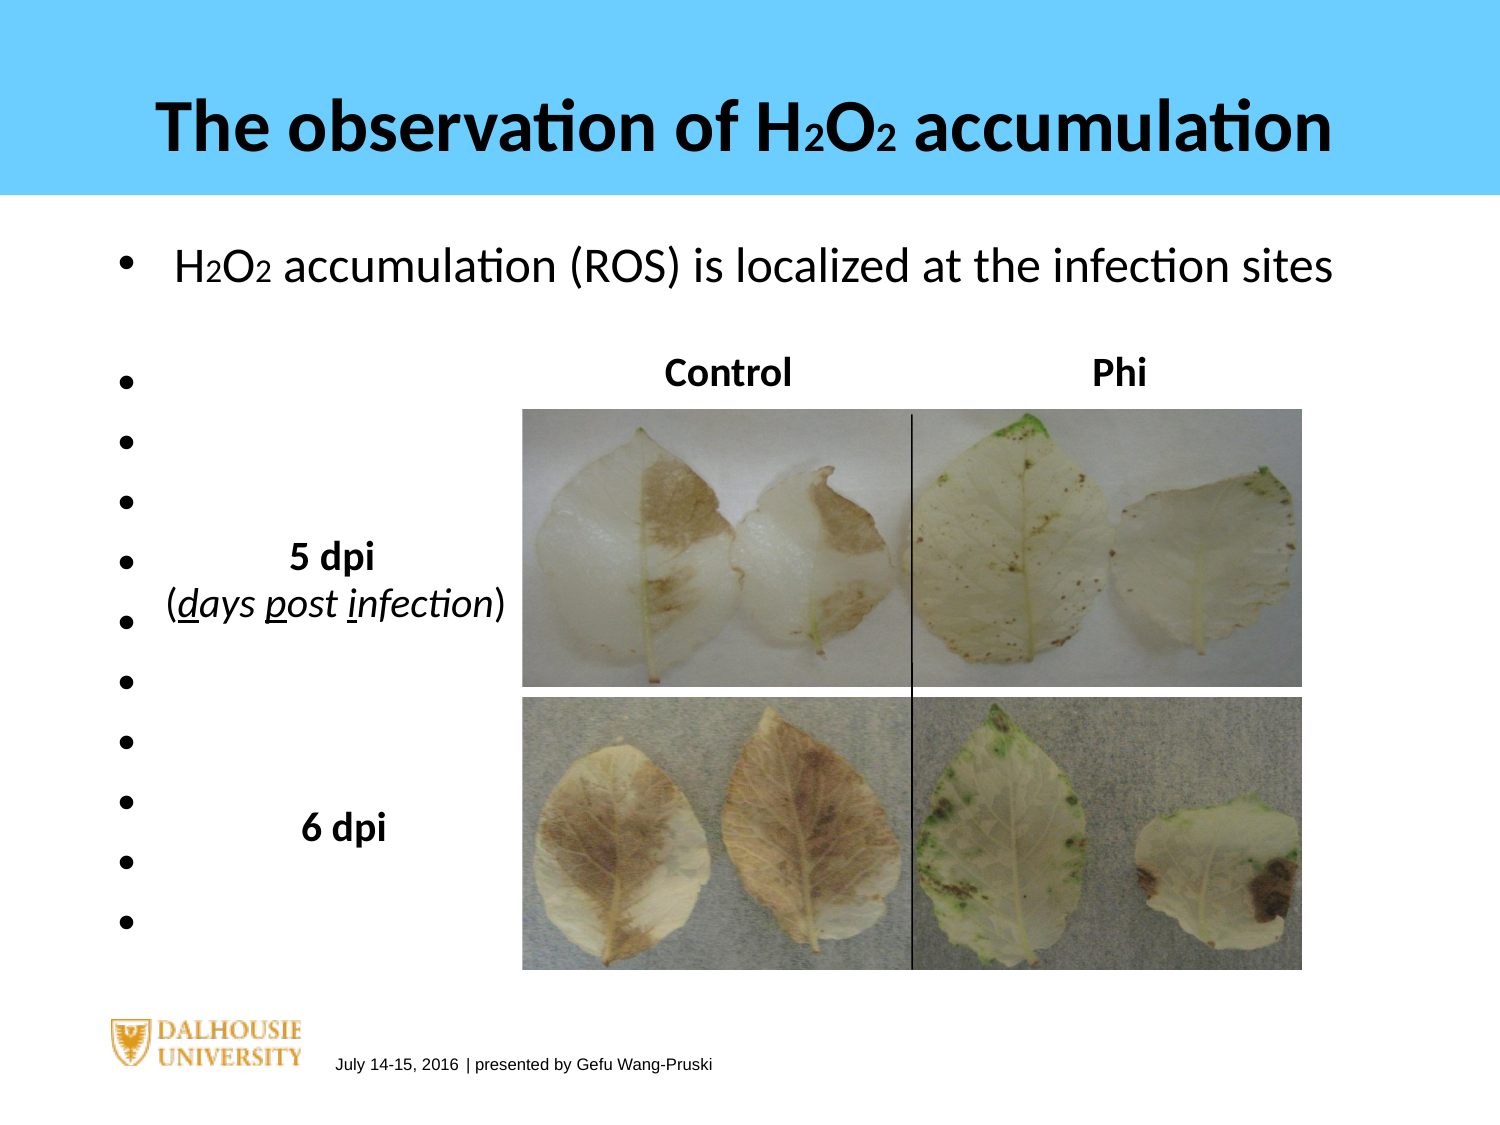

The observation of H2O2 accumulation
H2O2 accumulation (ROS) is localized at the infection sites
Control
Phi
5 dpi
(days post infection)
6 dpi